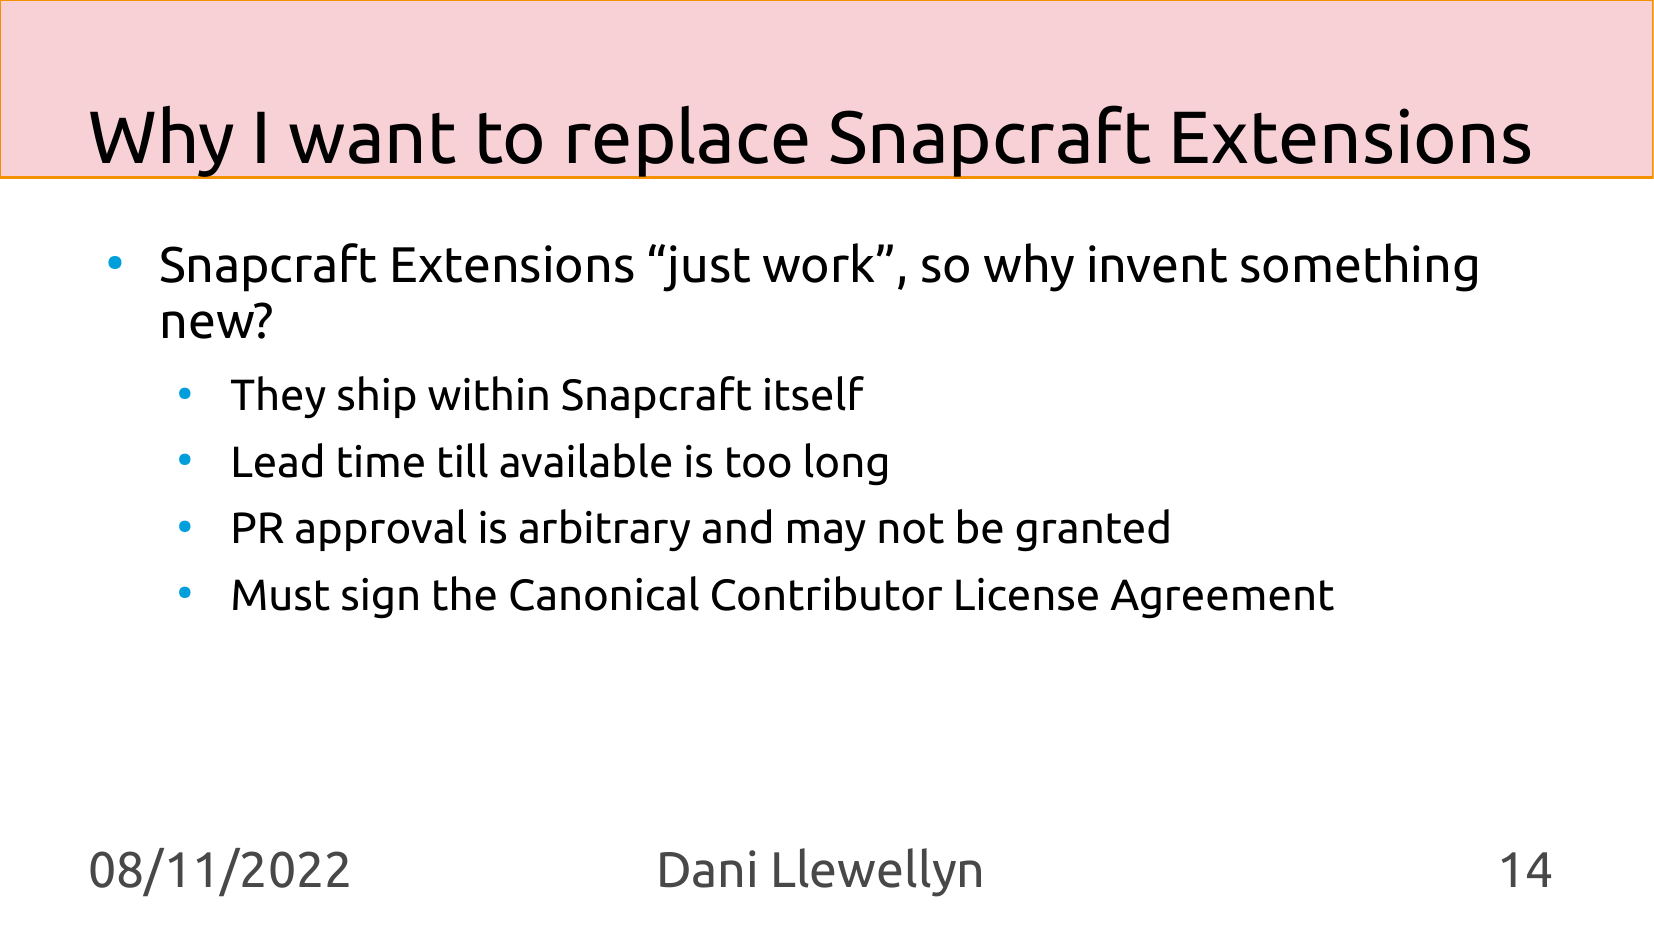

# Why I want to replace Snapcraft Extensions
Snapcraft Extensions “just work”, so why invent something new?
They ship within Snapcraft itself
Lead time till available is too long
PR approval is arbitrary and may not be granted
Must sign the Canonical Contributor License Agreement
08/11/2022
Dani Llewellyn
14